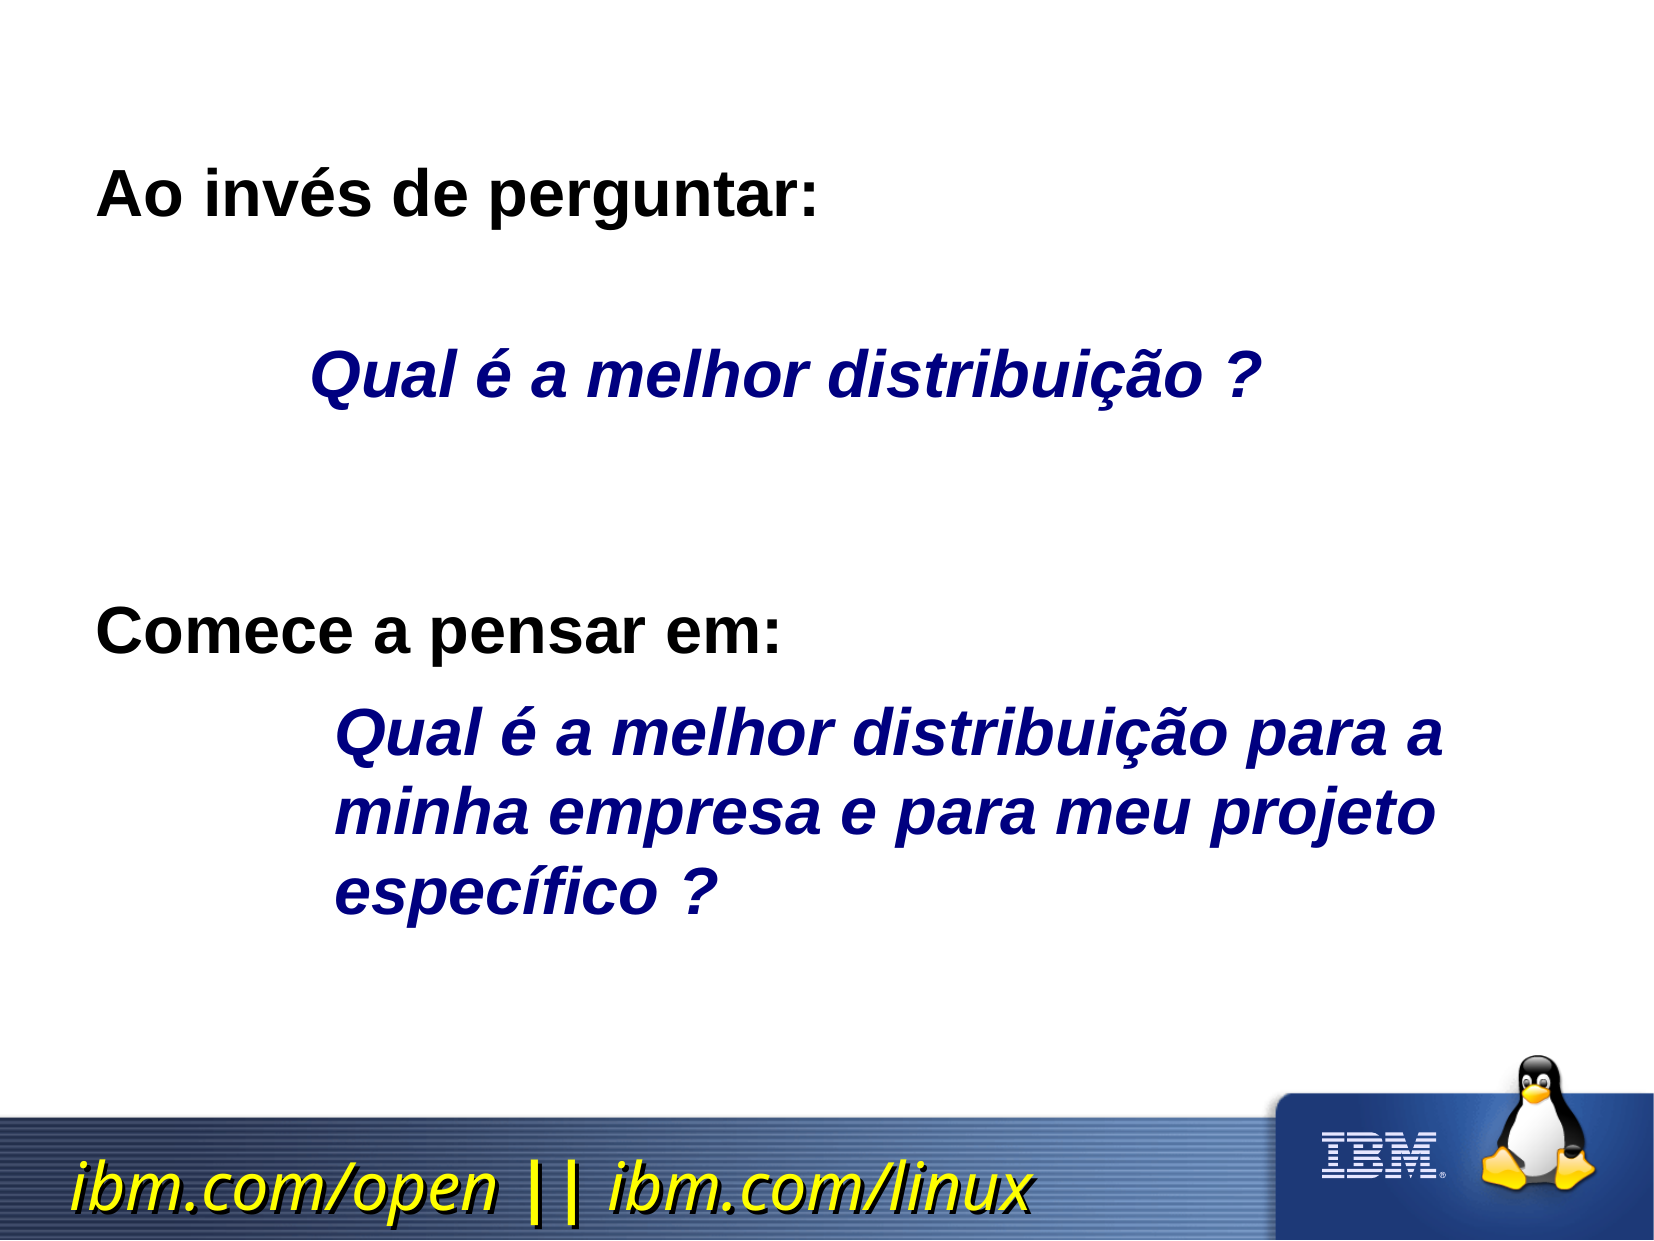

Ao invés de perguntar:
Qual é a melhor distribuição ?
Comece a pensar em:
Qual é a melhor distribuição para a minha empresa e para meu projeto específico ?